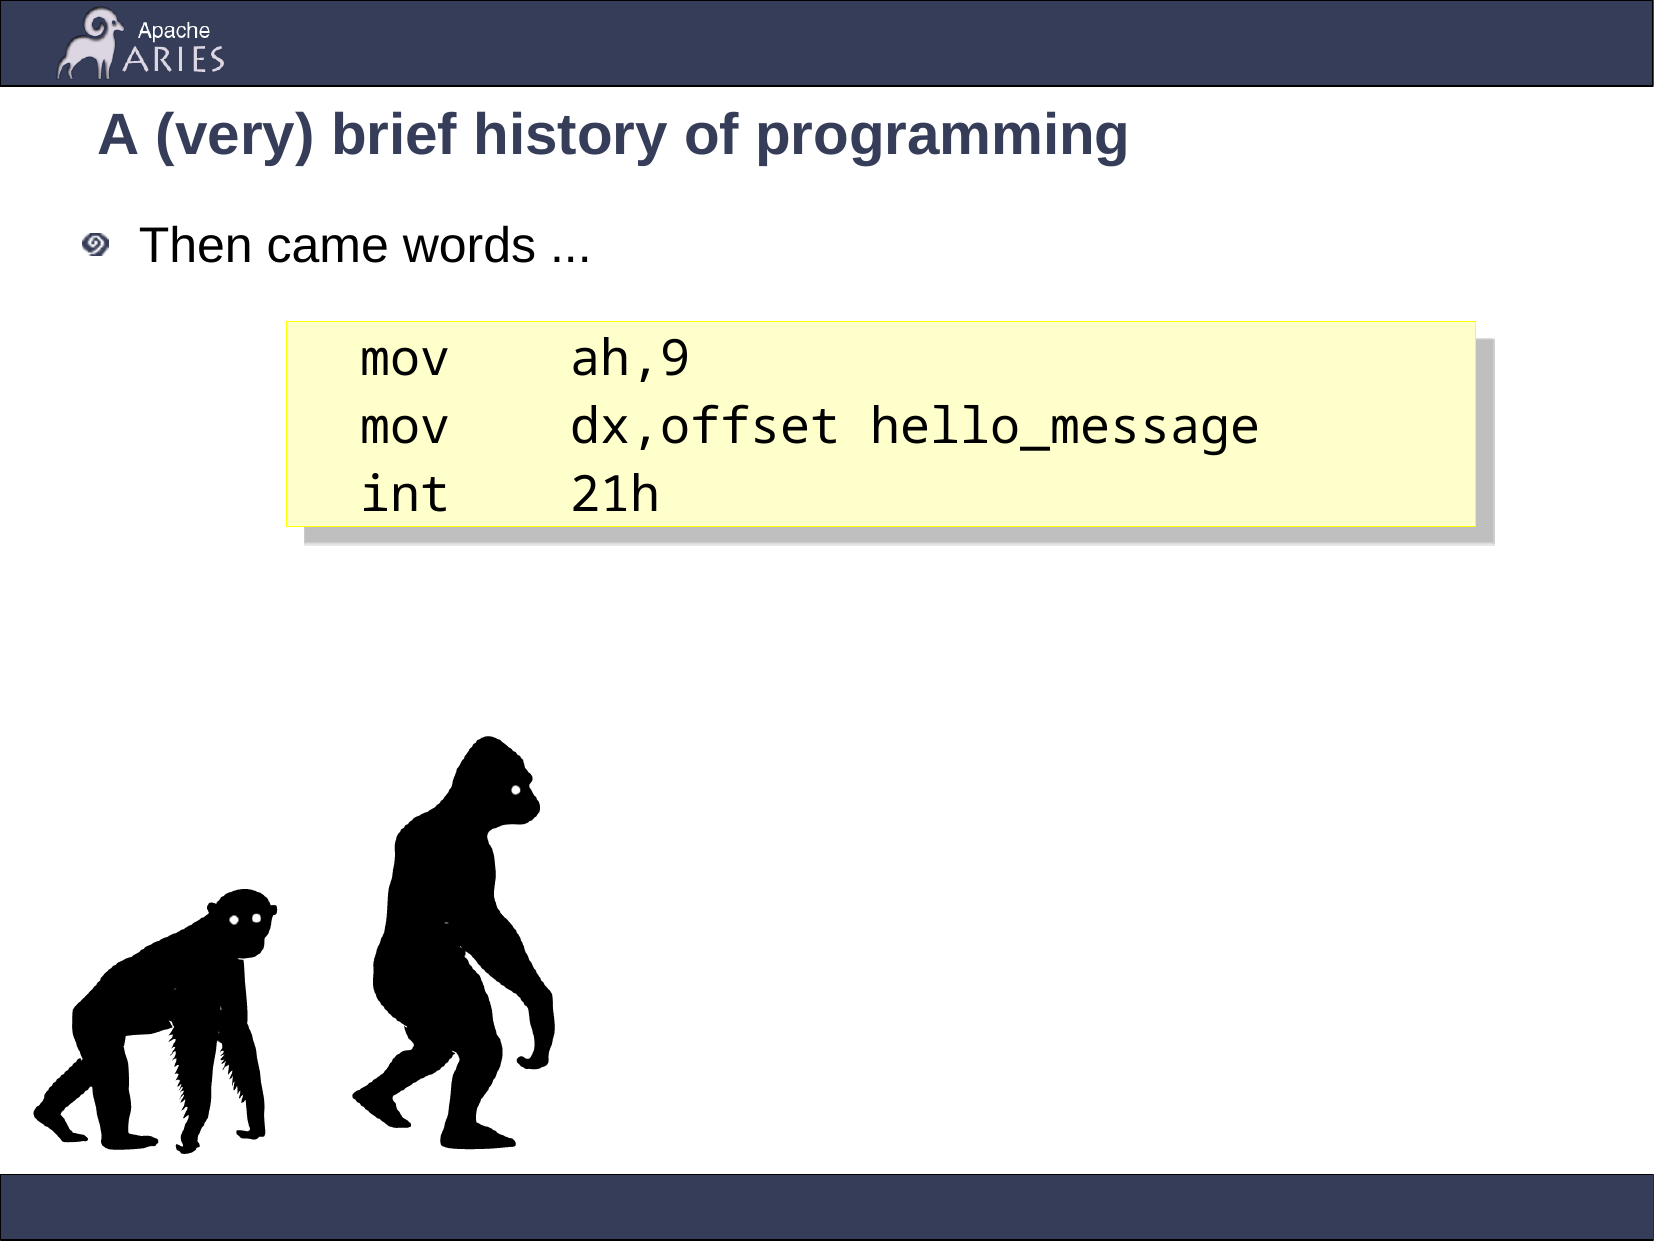

# A (very) brief history of programming
Then came words ...
	mov ah,9
	mov dx,offset hello_message
	int 21h
March12, 2010
QCon London 2010 Ian Robinson
3